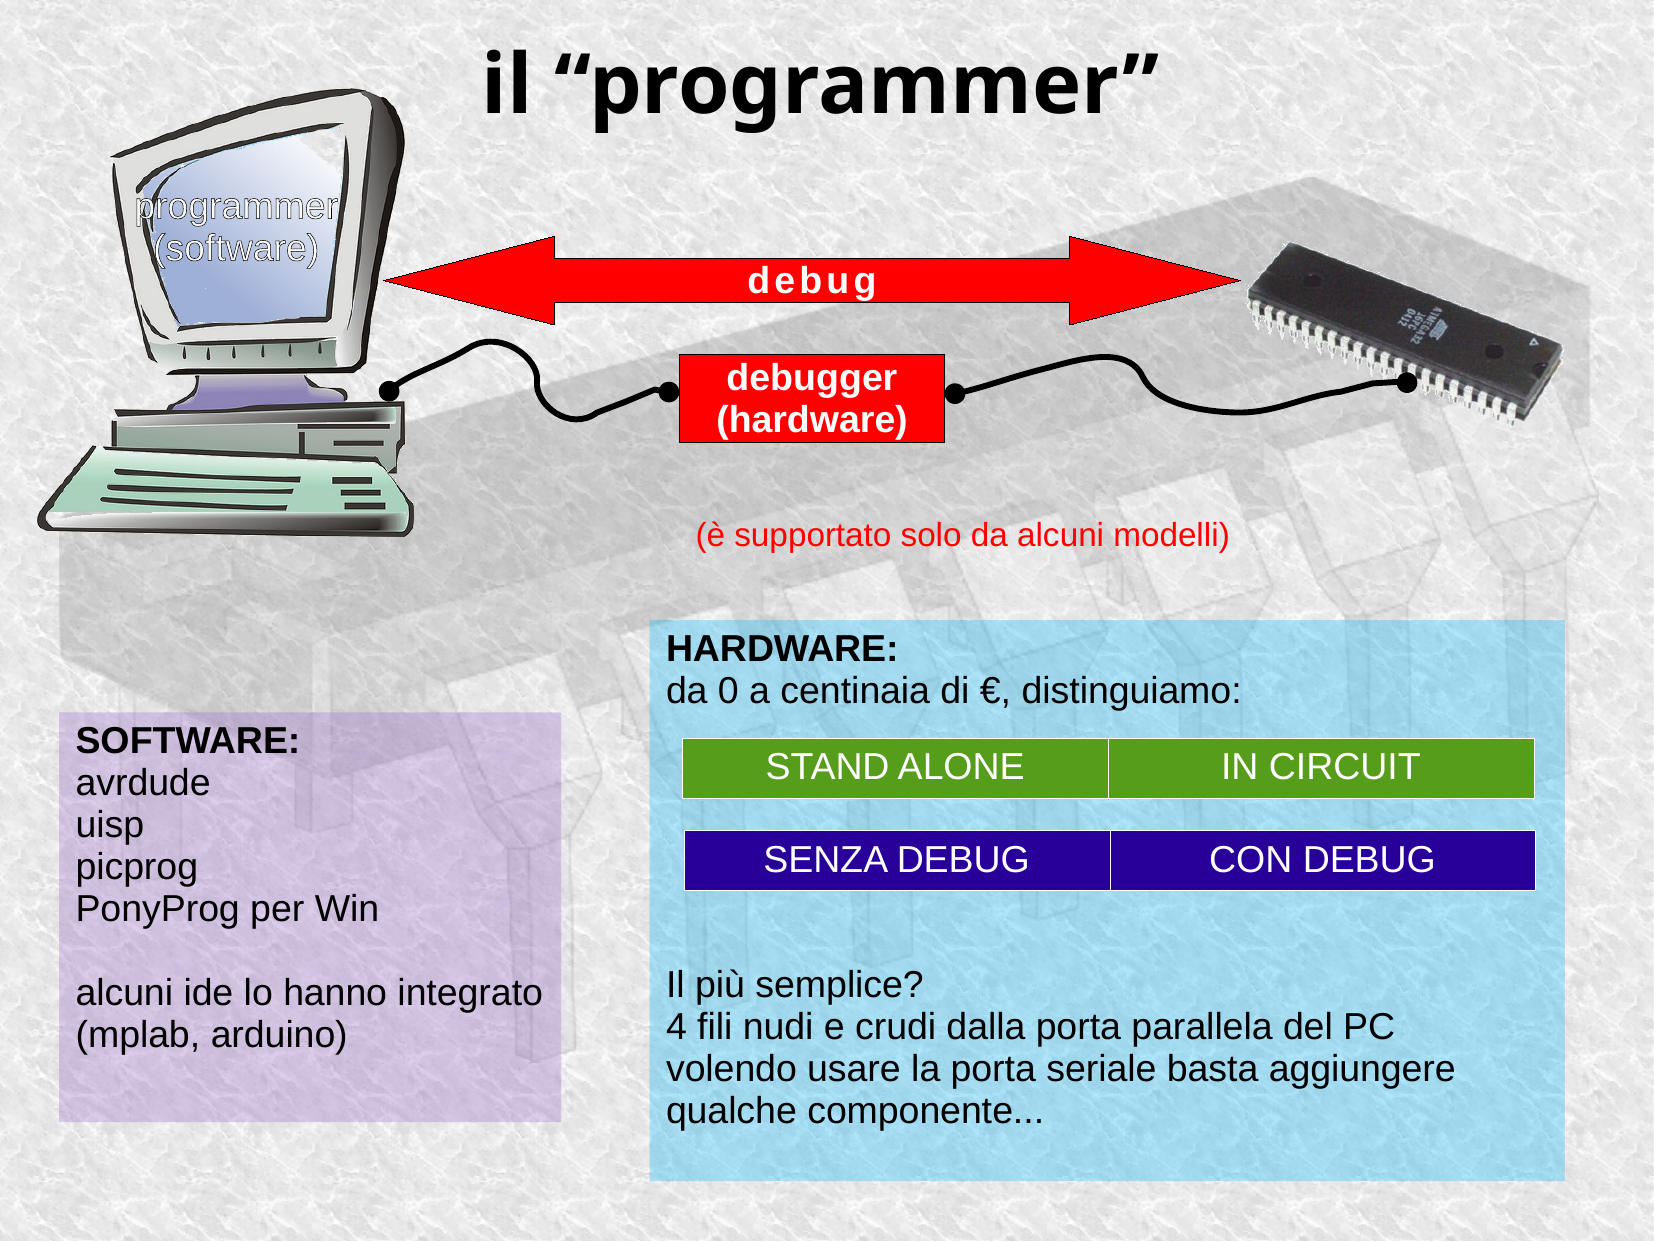

# il “programmer”
programmer
(software)
firmware upload (and download)
debug
programmer (hardware)
debugger
(hardware)
(è supportato solo da alcuni modelli)
HARDWARE:
da 0 a centinaia di €, distinguiamo:
Il più semplice?
4 fili nudi e crudi dalla porta parallela del PC
volendo usare la porta seriale basta aggiungere qualche componente...
SOFTWARE:
avrdude
uisp
picprog
PonyProg per Win
alcuni ide lo hanno integrato (mplab, arduino)
| STAND ALONE | IN CIRCUIT |
| --- | --- |
| SENZA DEBUG | CON DEBUG |
| --- | --- |